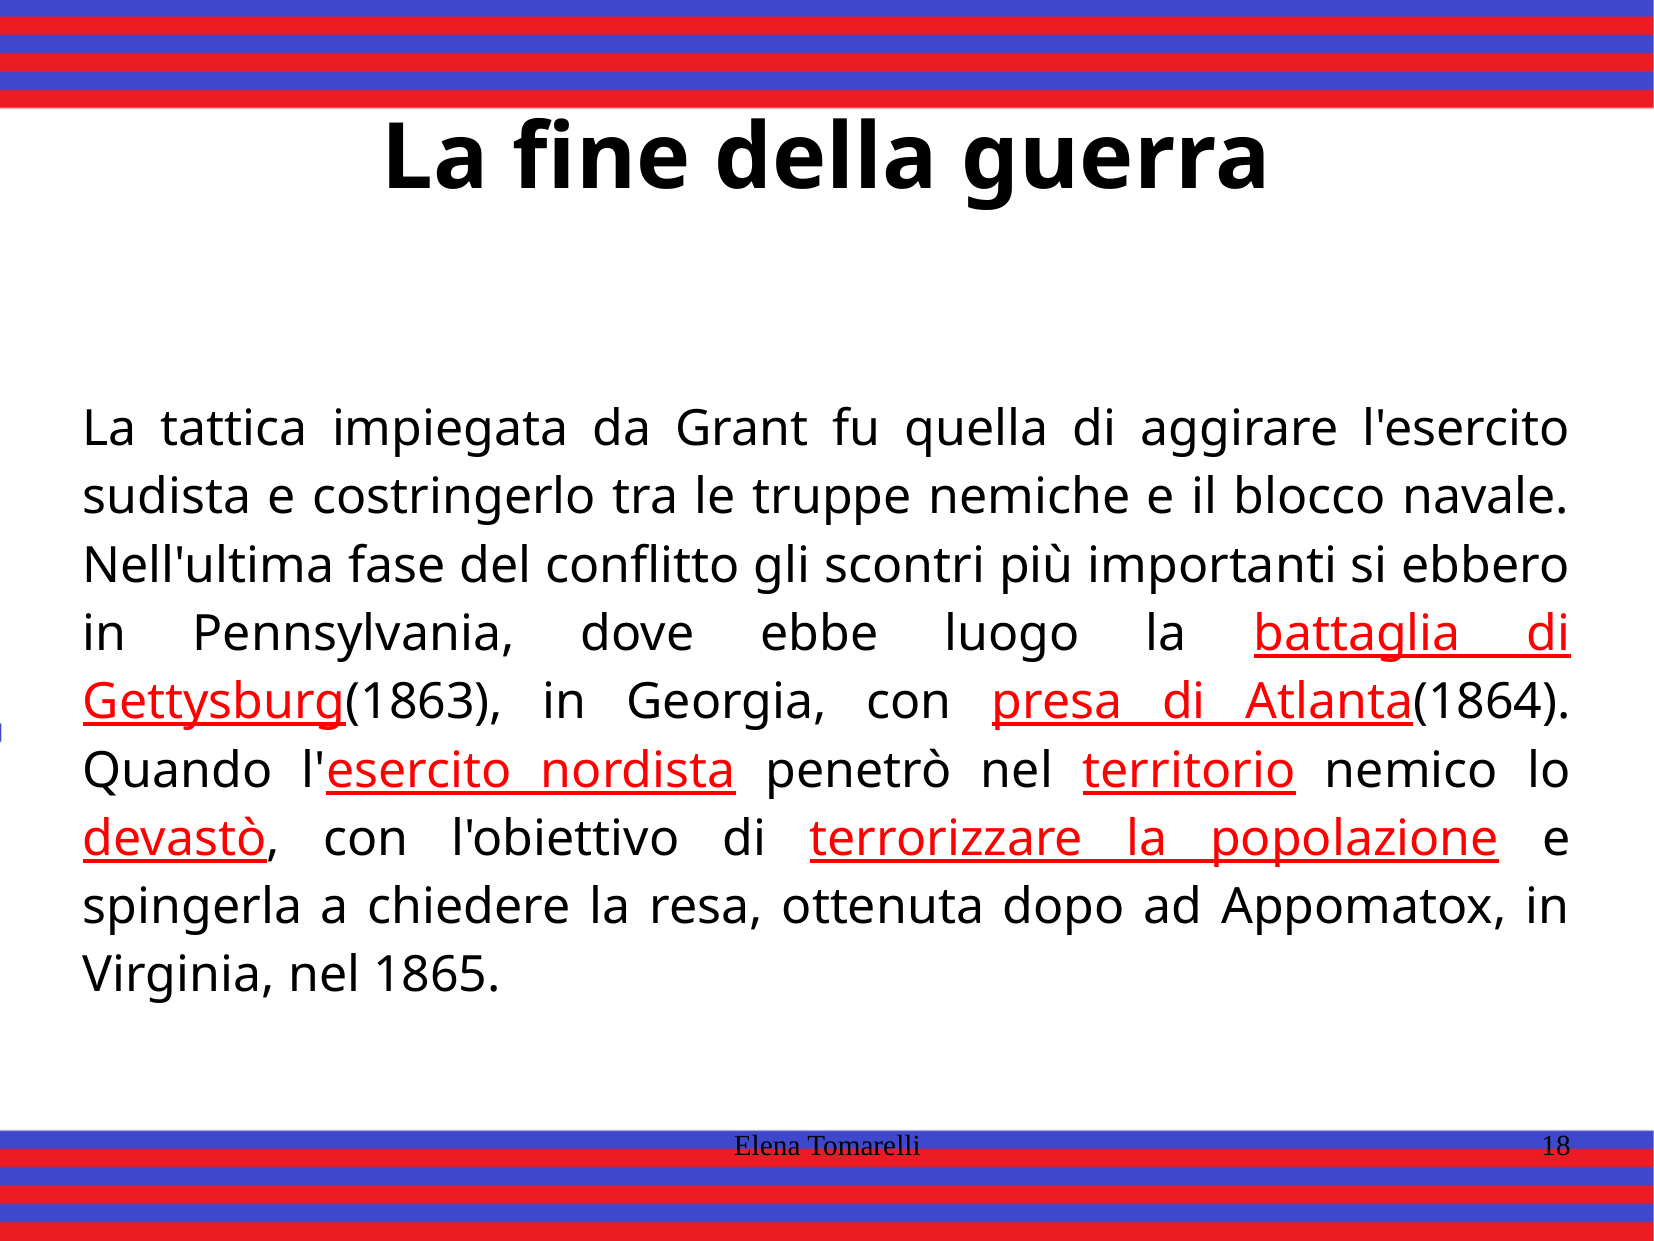

# La fine della guerra
La tattica impiegata da Grant fu quella di aggirare l'esercito sudista e costringerlo tra le truppe nemiche e il blocco navale. Nell'ultima fase del conflitto gli scontri più importanti si ebbero in Pennsylvania, dove ebbe luogo la battaglia di Gettysburg(1863), in Georgia, con presa di Atlanta(1864). Quando l'esercito nordista penetrò nel territorio nemico lo devastò, con l'obiettivo di terrorizzare la popolazione e spingerla a chiedere la resa, ottenuta dopo ad Appomatox, in Virginia, nel 1865.
Elena Tomarelli
18